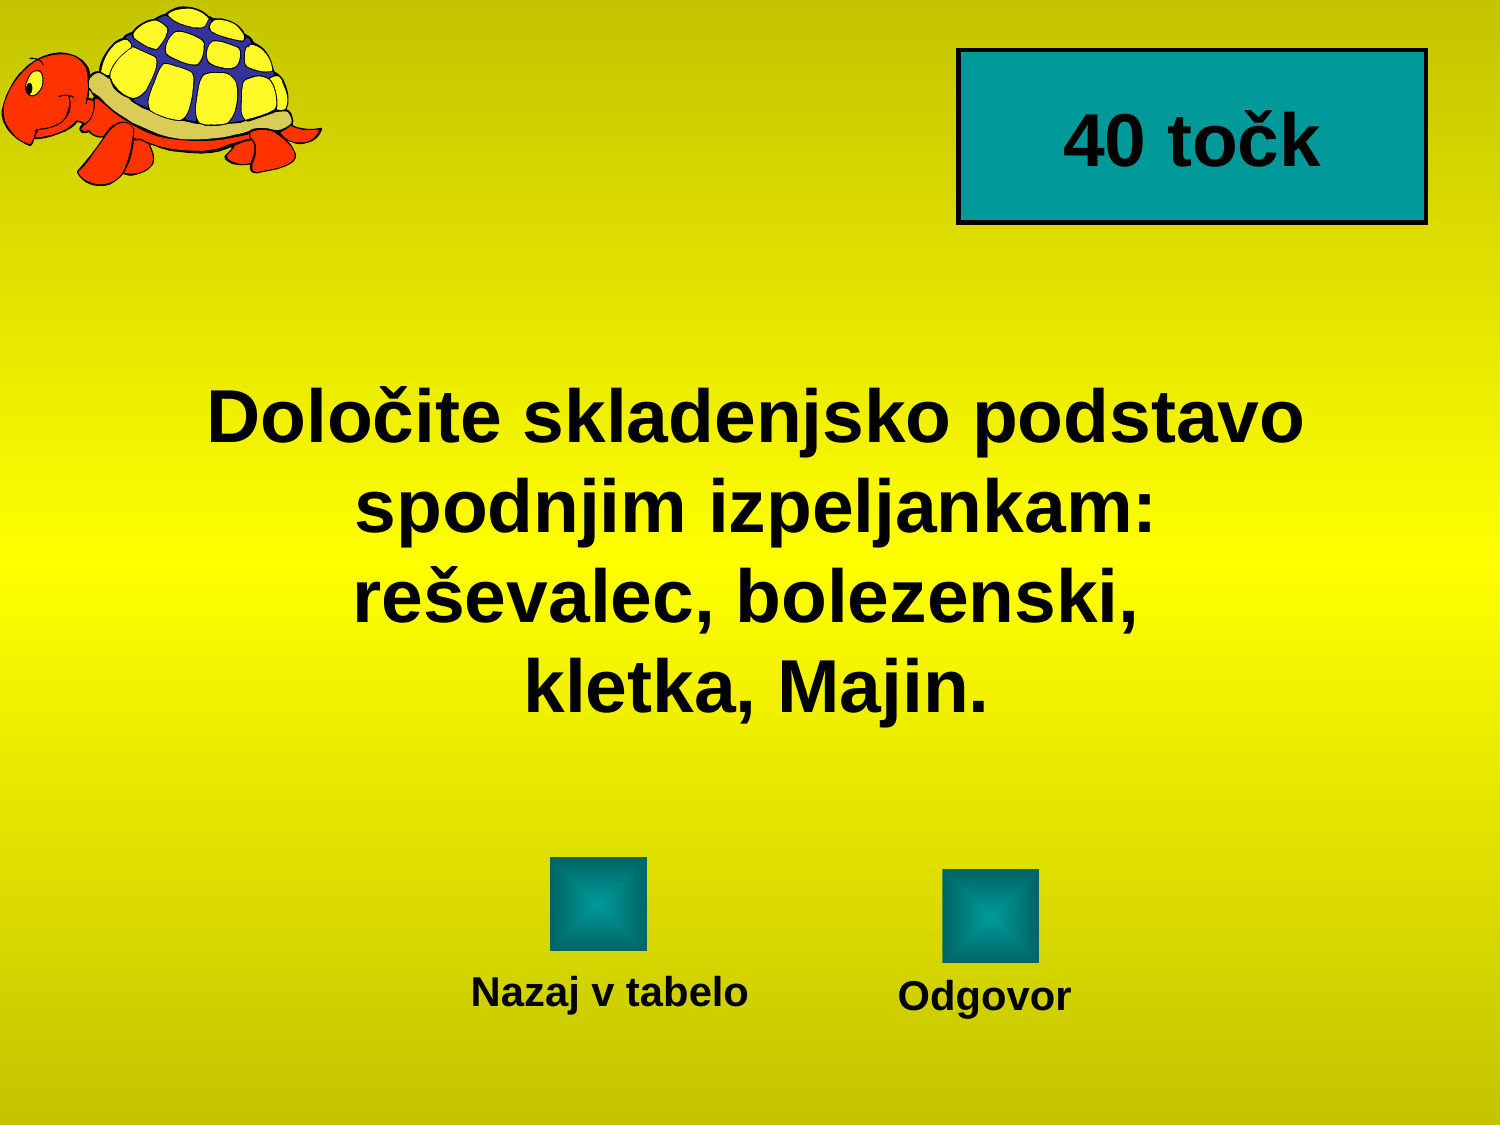

40 točk
# Določite skladenjsko podstavo spodnjim izpeljankam: reševalec, bolezenski, kletka, Majin.
Nazaj v tabelo
Odgovor